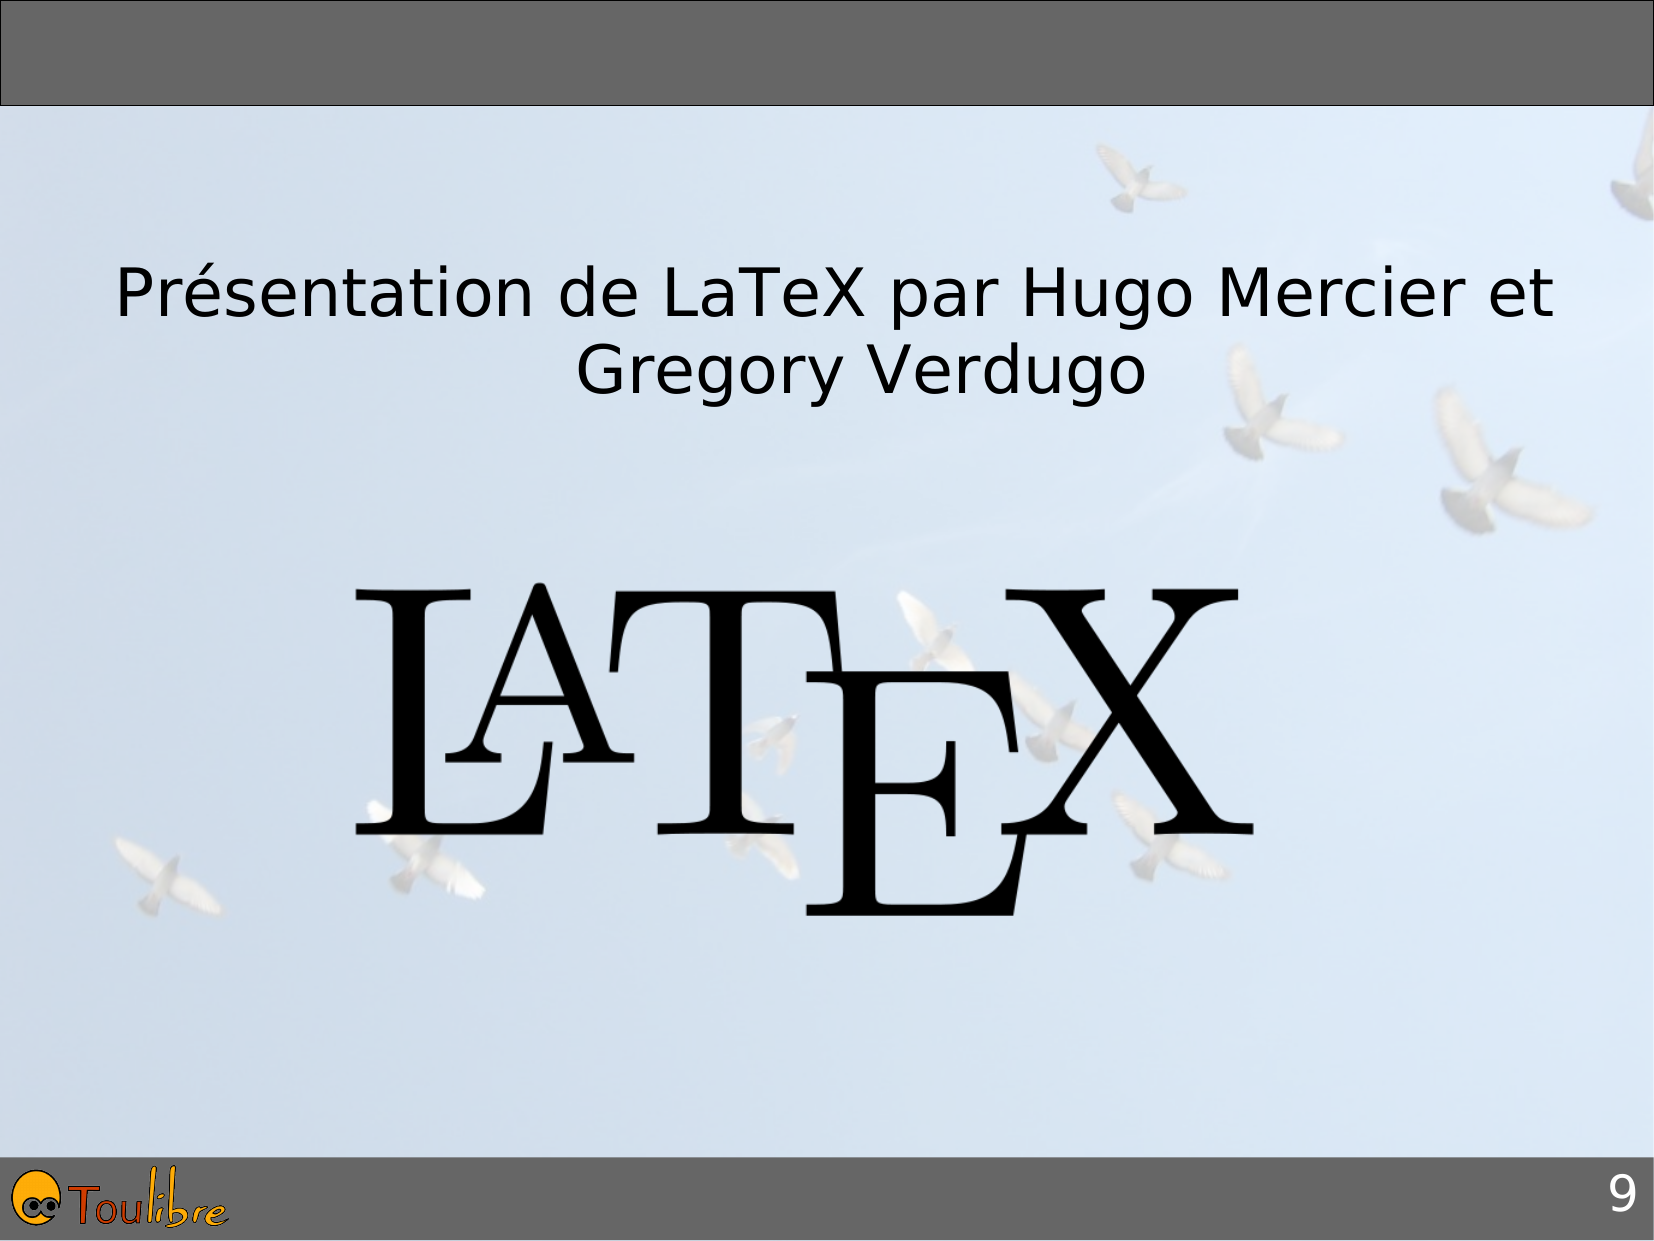

# Présentation de LaTeX par Hugo Mercier et Gregory Verdugo